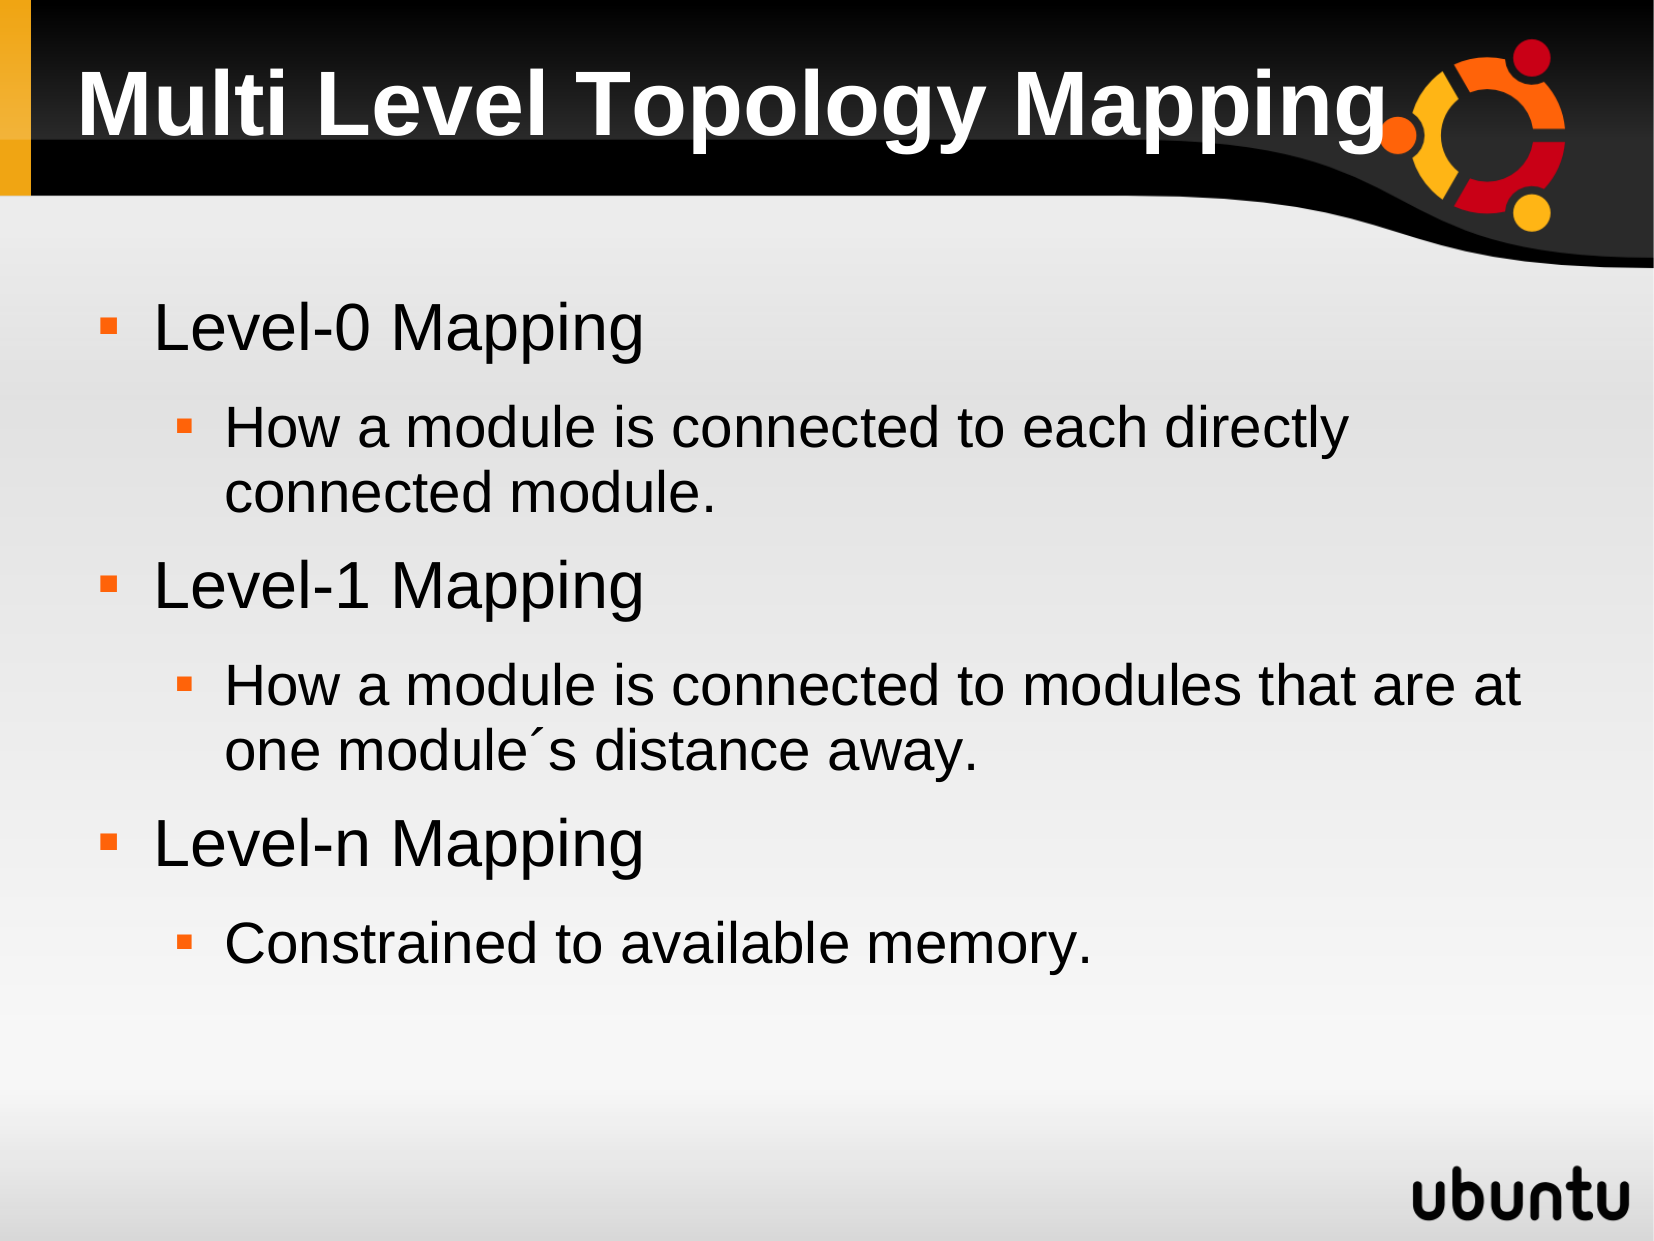

# Multi Level Topology Mapping
Level-0 Mapping
How a module is connected to each directly connected module.
Level-1 Mapping
How a module is connected to modules that are at one module´s distance away.
Level-n Mapping
Constrained to available memory.